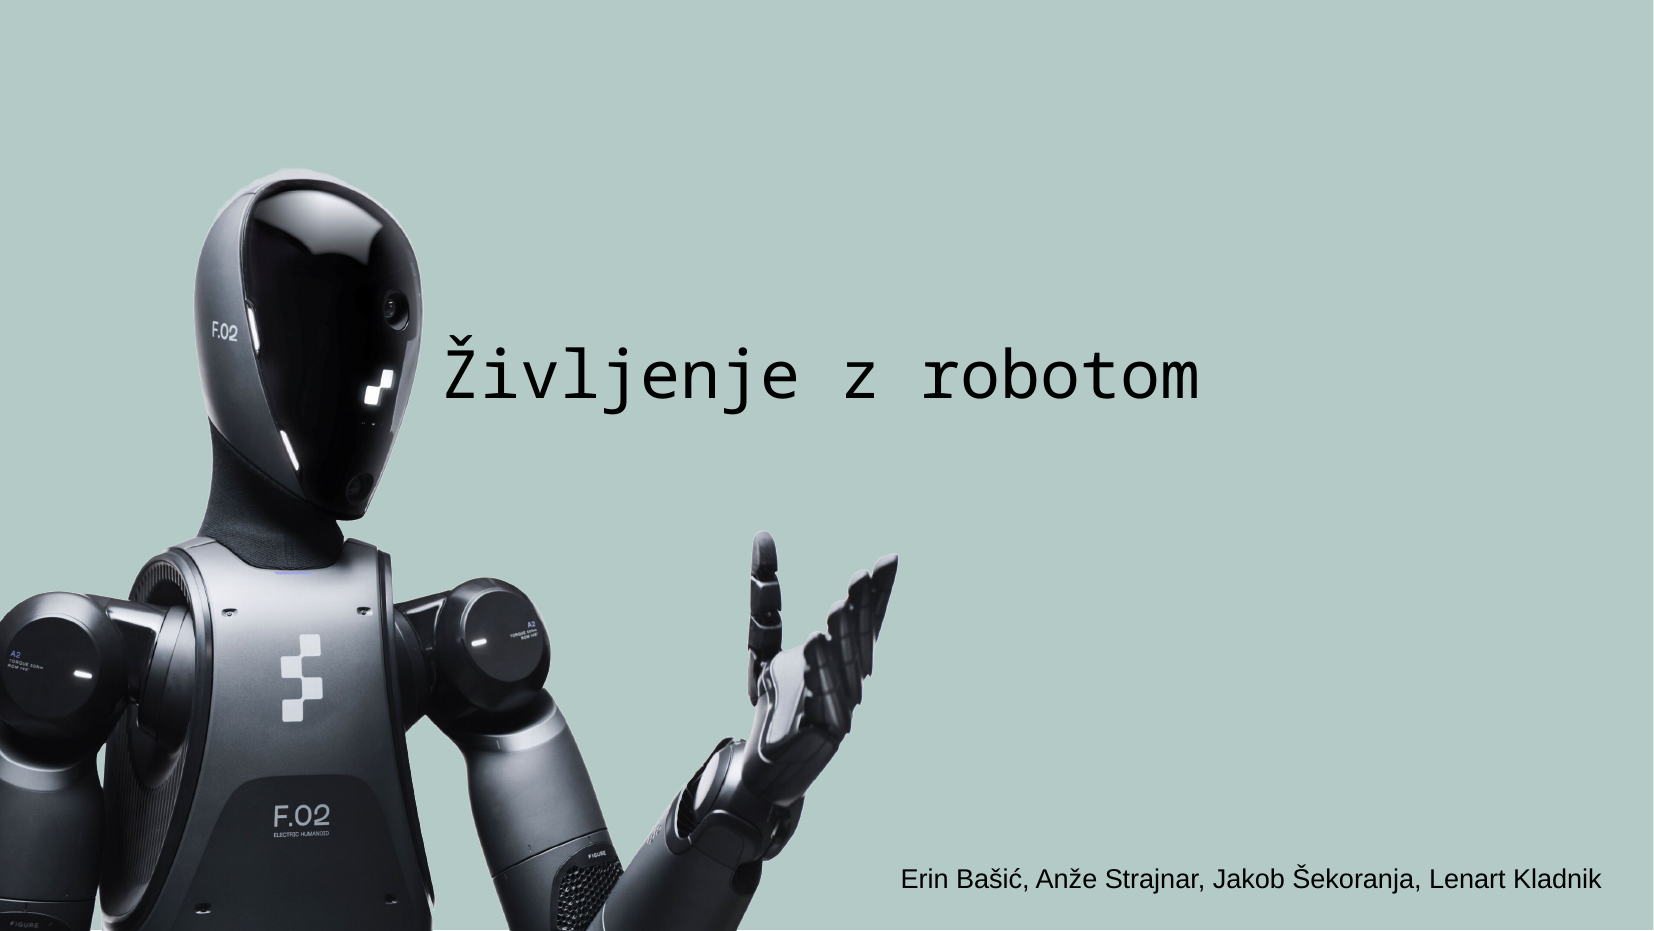

# Življenje z robotom
Erin Bašić, Anže Strajnar, Jakob Šekoranja, Lenart Kladnik